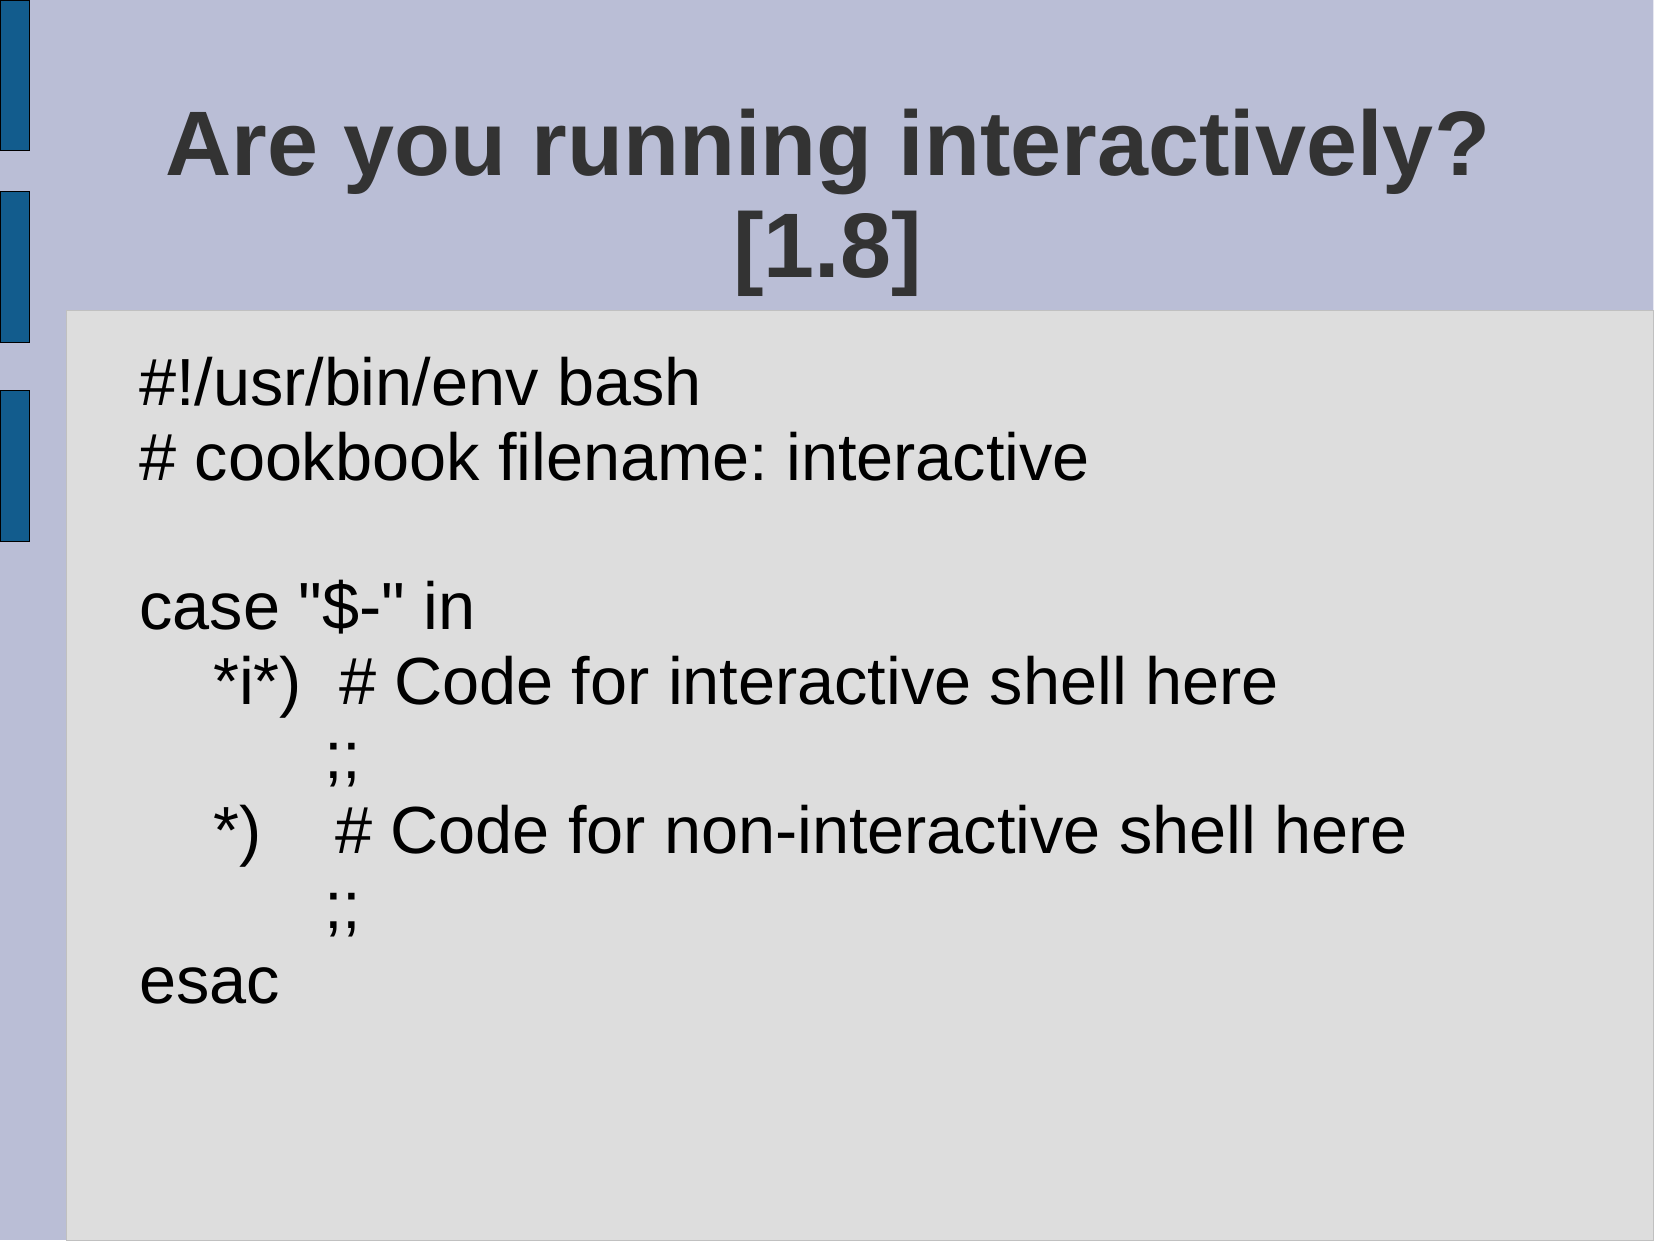

# Are you running interactively? [1.8]
#!/usr/bin/env bash
# cookbook filename: interactive
case "$-" in
 *i*) # Code for interactive shell here
 ;;
 *) # Code for non-interactive shell here
 ;;
esac